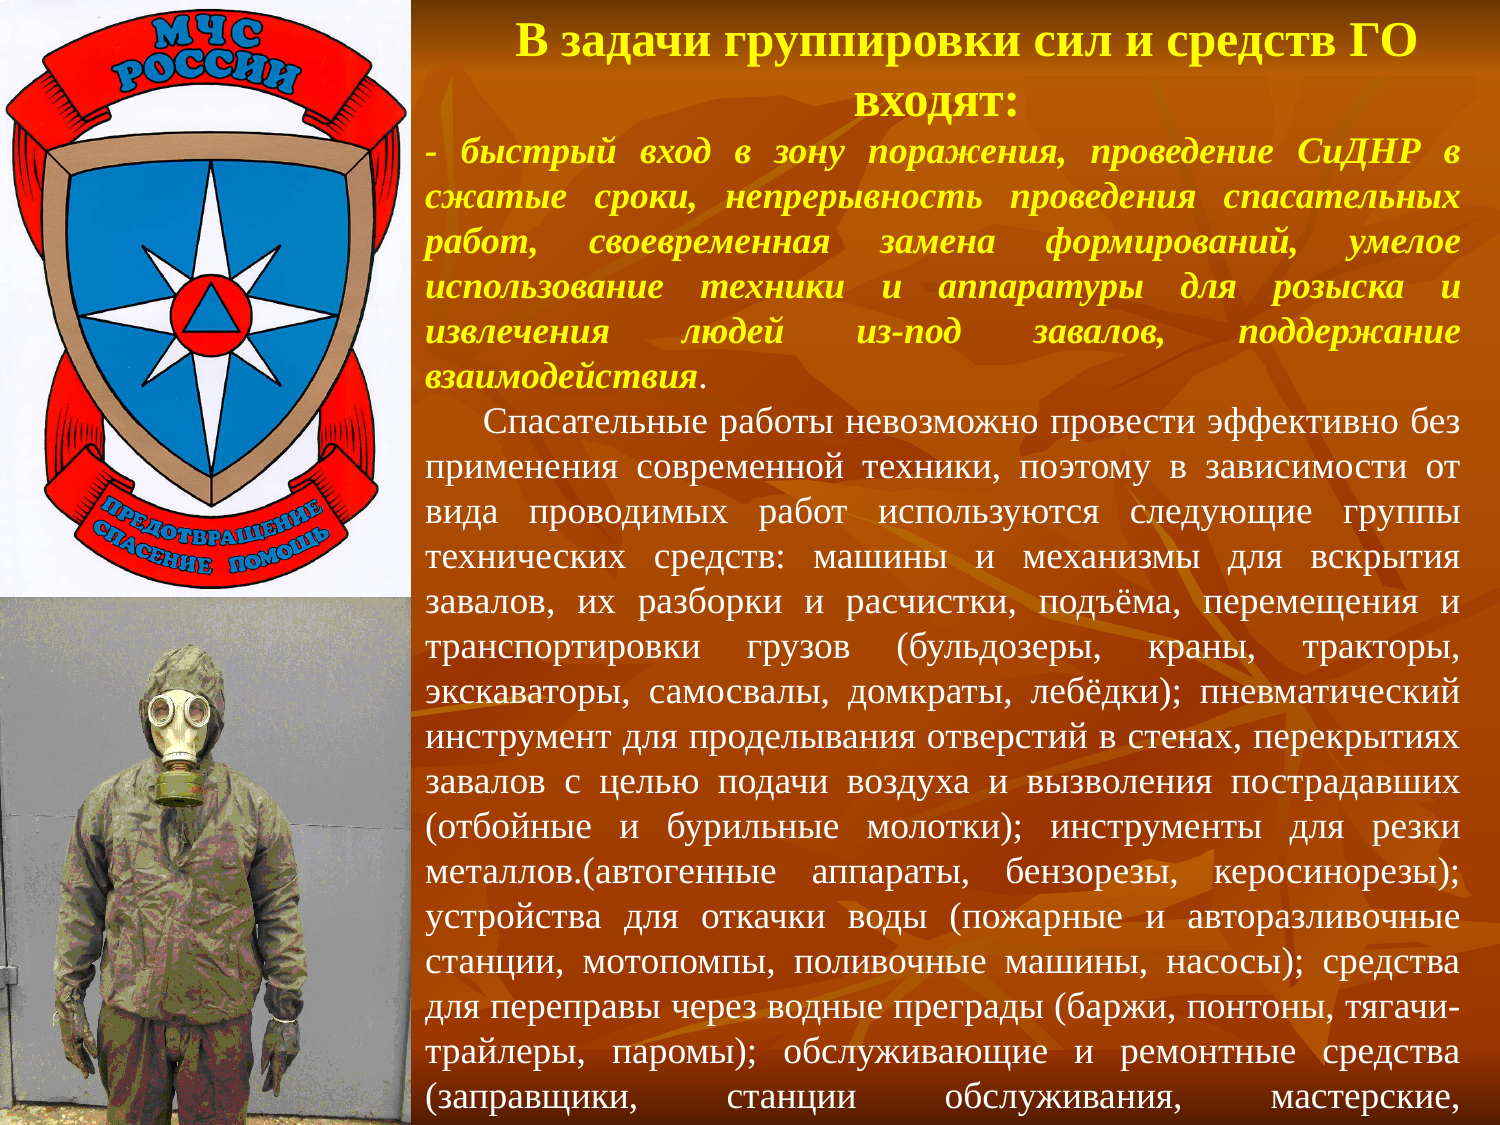

В задачи группировки сил и средств ГО входят:
- быстрый вход в зону поражения, проведение СиДНР в сжатые сроки, непрерывность проведения спасательных работ, своевременная замена формирований, умелое использование техники и аппаратуры для розыска и извлечения людей из-под завалов, поддержание взаимодействия.
 Спасательные работы невозможно провести эффективно без применения современной техники, поэтому в зависимости от вида проводимых работ используются следующие группы технических средств: машины и механизмы для вскрытия завалов, их разборки и расчистки, подъёма, перемещения и транспортировки грузов (бульдозеры, краны, тракторы, экскаваторы, самосвалы, домкраты, лебёдки); пневматический инструмент для проделывания отверстий в стенах, перекрытиях завалов с целью подачи воздуха и вызволения пострадавших (отбойные и бурильные молотки); инструменты для резки металлов.(автогенные аппараты, бензорезы, керосинорезы); устройства для откачки воды (пожарные и авторазливочные станции, мотопомпы, поливочные машины, насосы); средства для переправы через водные преграды (баржи, понтоны, тягачи-трайлеры, паромы); обслуживающие и ремонтные средства (заправщики, станции обслуживания, мастерские, осветительные станции).